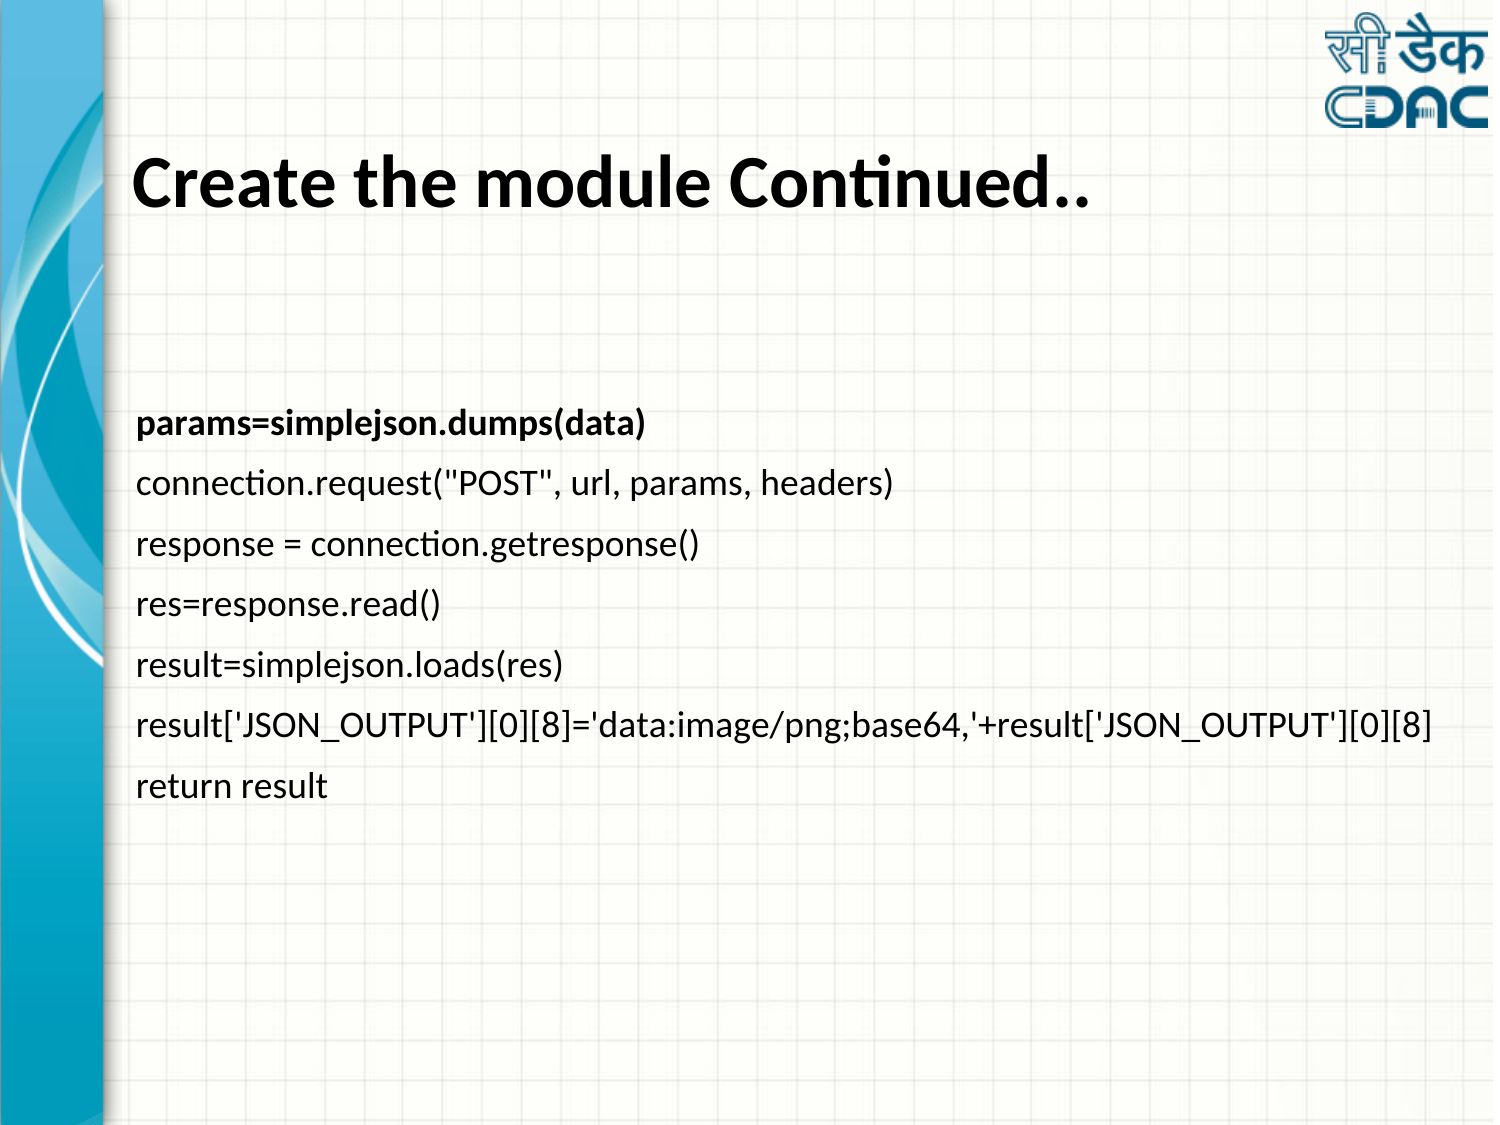

Create the module Continued..
 params=simplejson.dumps(data)‏
 connection.request("POST", url, params, headers)‏
 response = connection.getresponse()‏
 res=response.read()‏
 result=simplejson.loads(res)‏
 result['JSON_OUTPUT'][0][8]='data:image/png;base64,'+result['JSON_OUTPUT'][0][8]
 return result